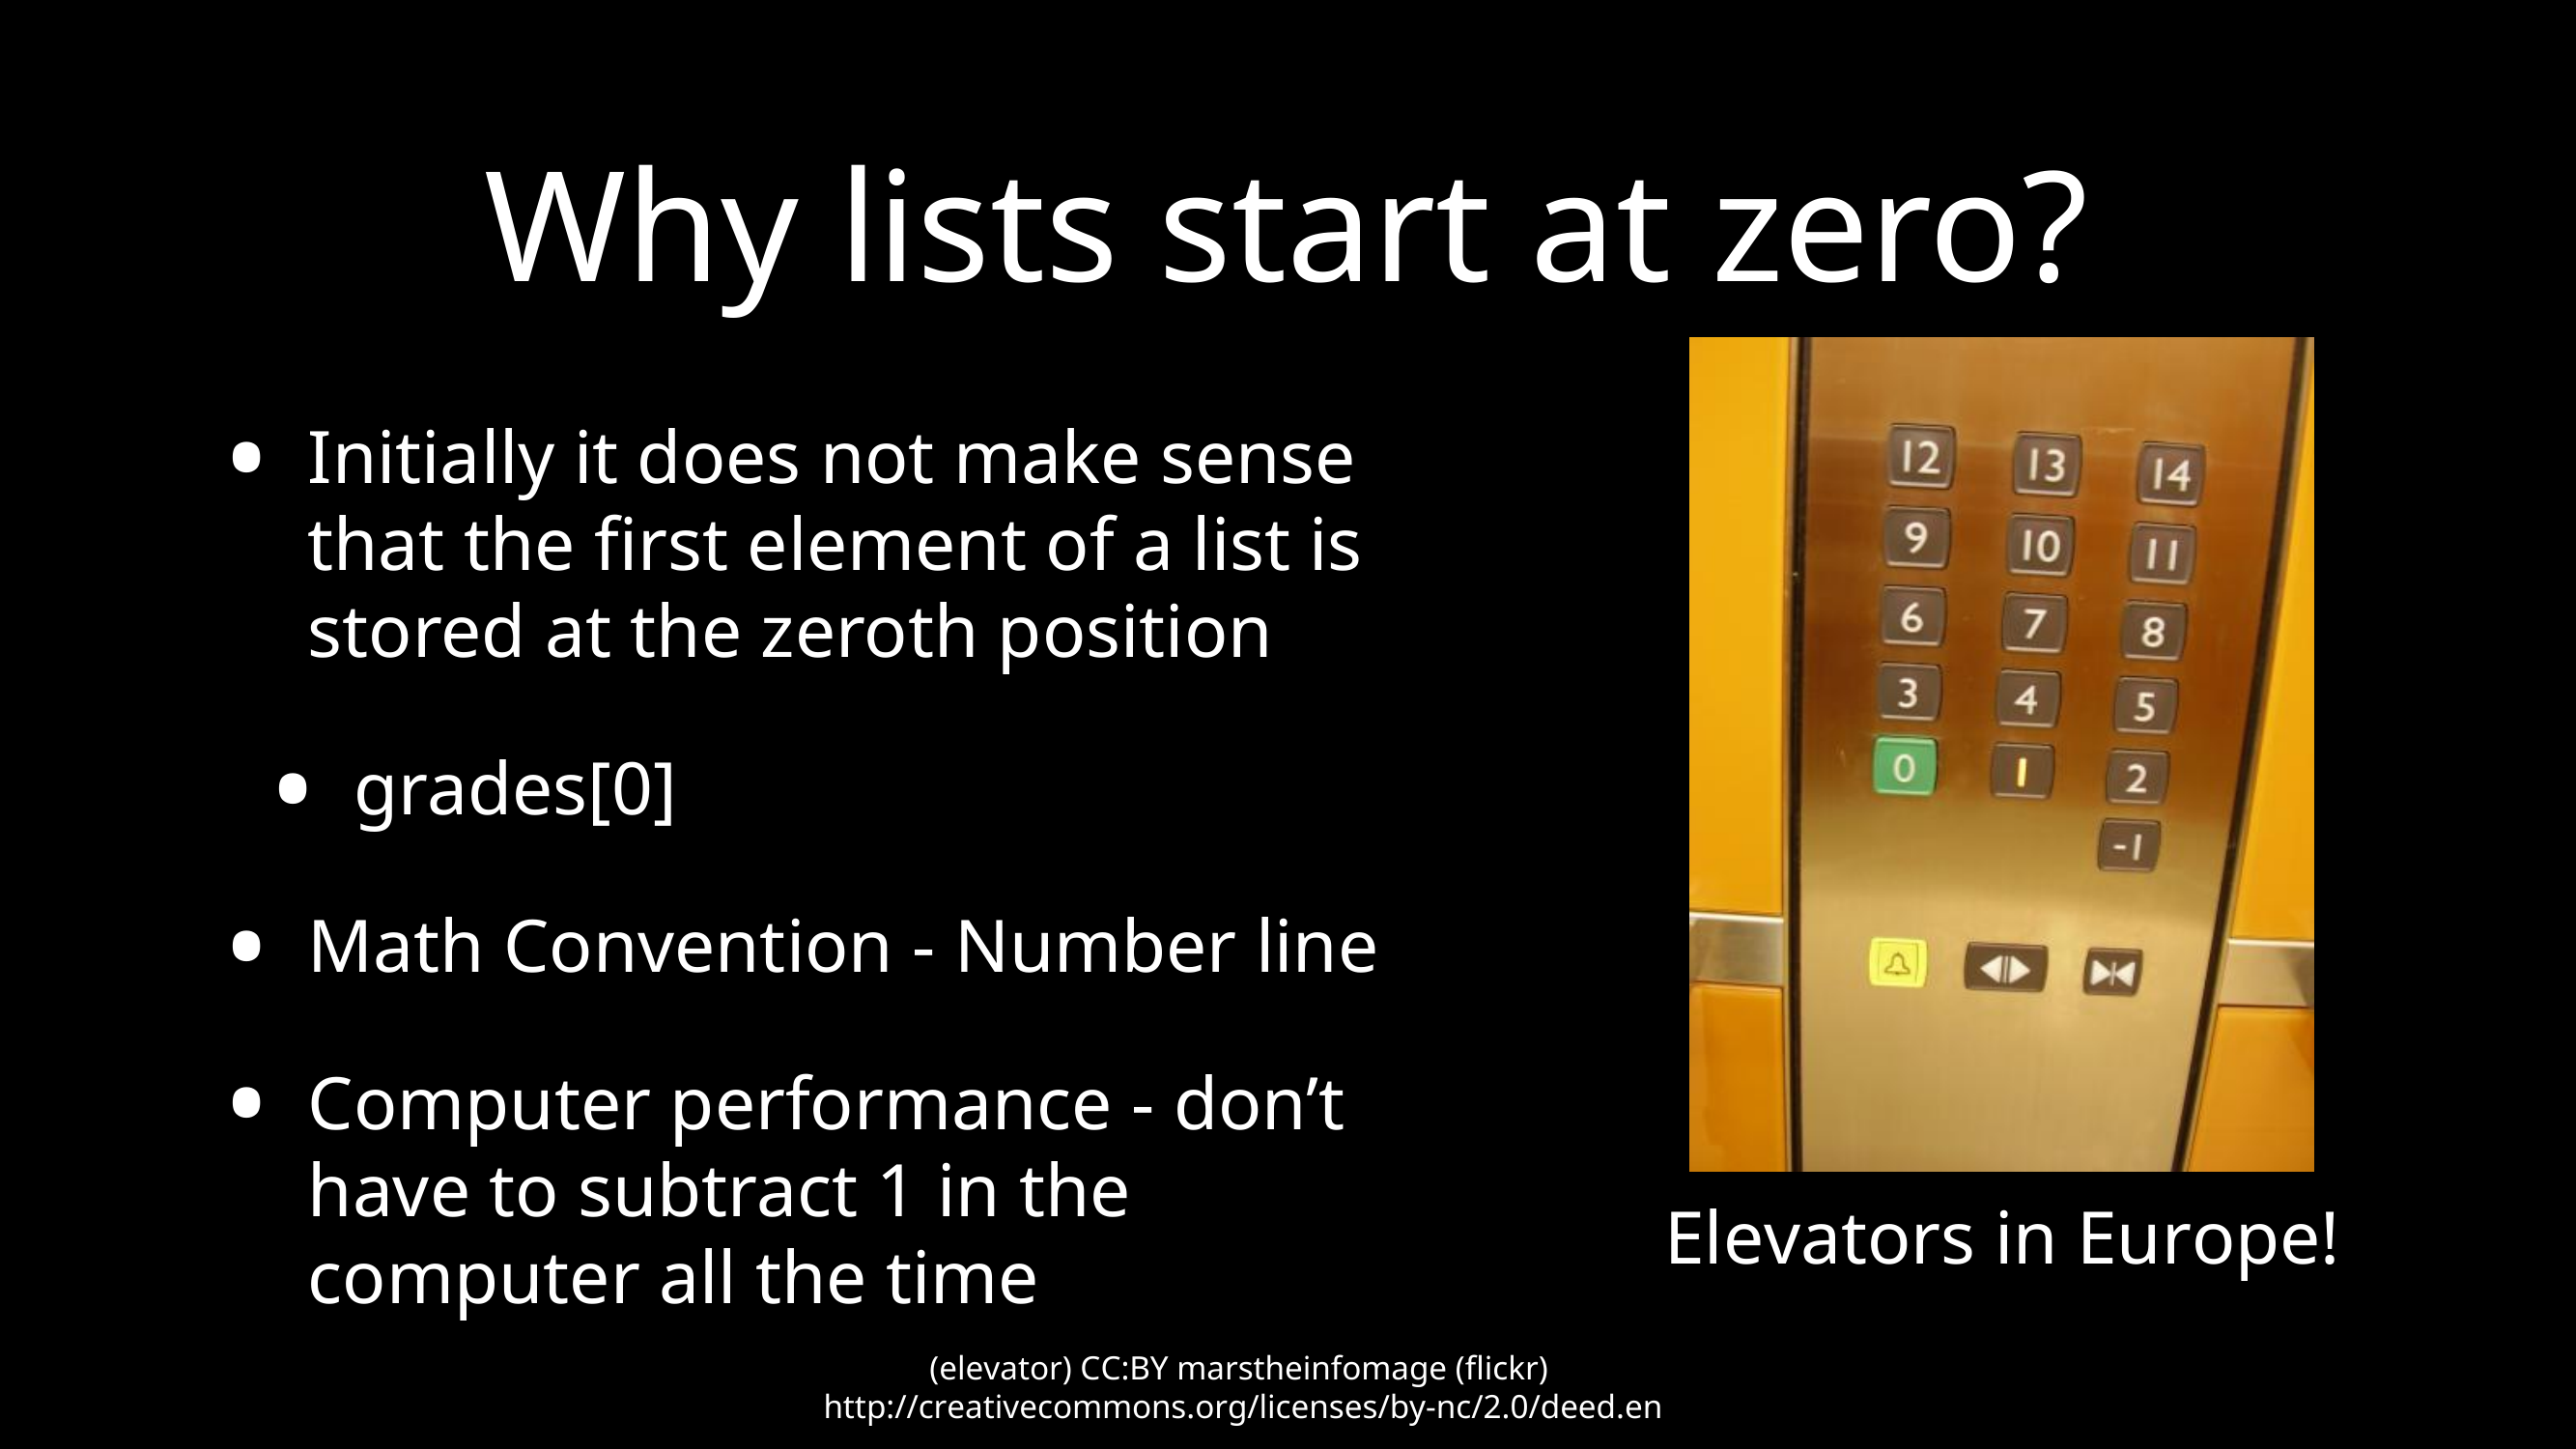

# Why lists start at zero?
Initially it does not make sense that the first element of a list is stored at the zeroth position
grades[0]
Math Convention - Number line
Computer performance - don’t have to subtract 1 in the computer all the time
Elevators in Europe!
(elevator) CC:BY marstheinfomage (flickr) http://creativecommons.org/licenses/by-nc/2.0/deed.en